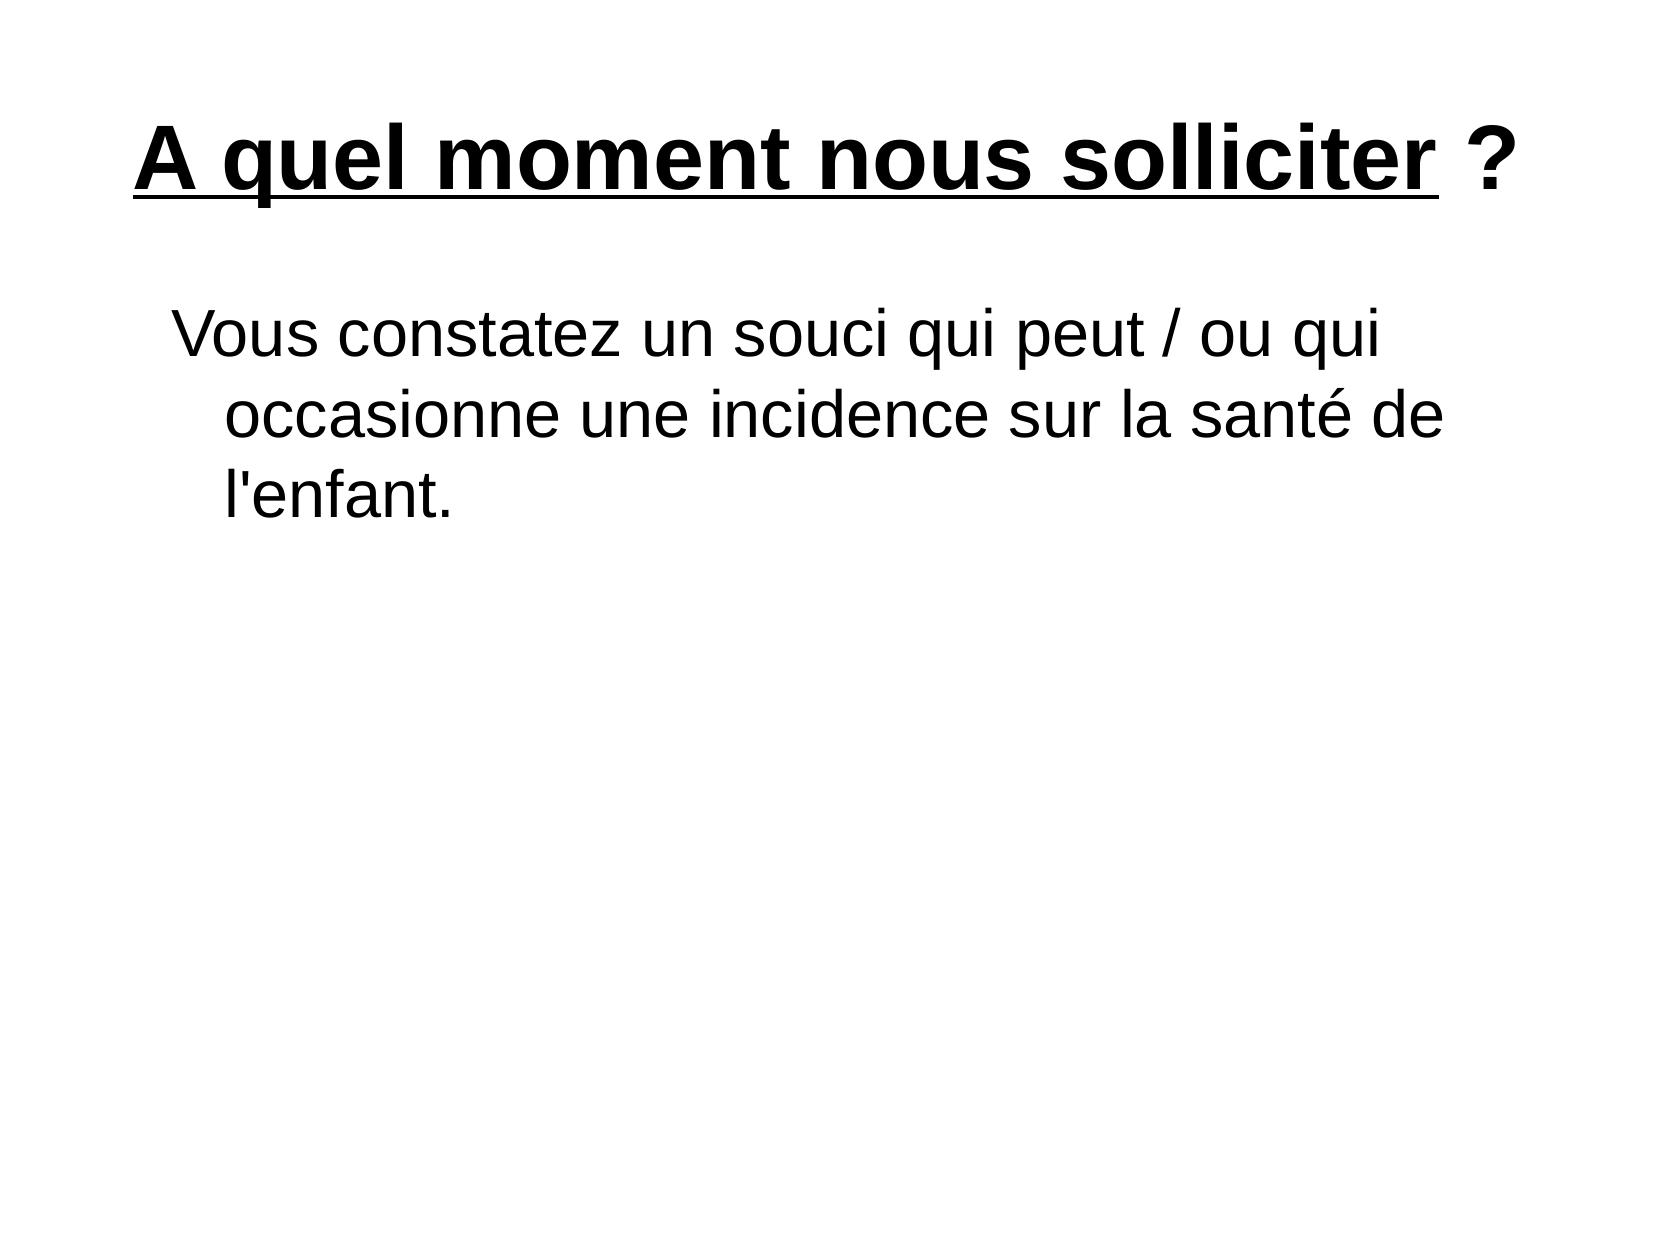

# A quel moment nous solliciter ?
Vous constatez un souci qui peut / ou qui occasionne une incidence sur la santé de l'enfant.